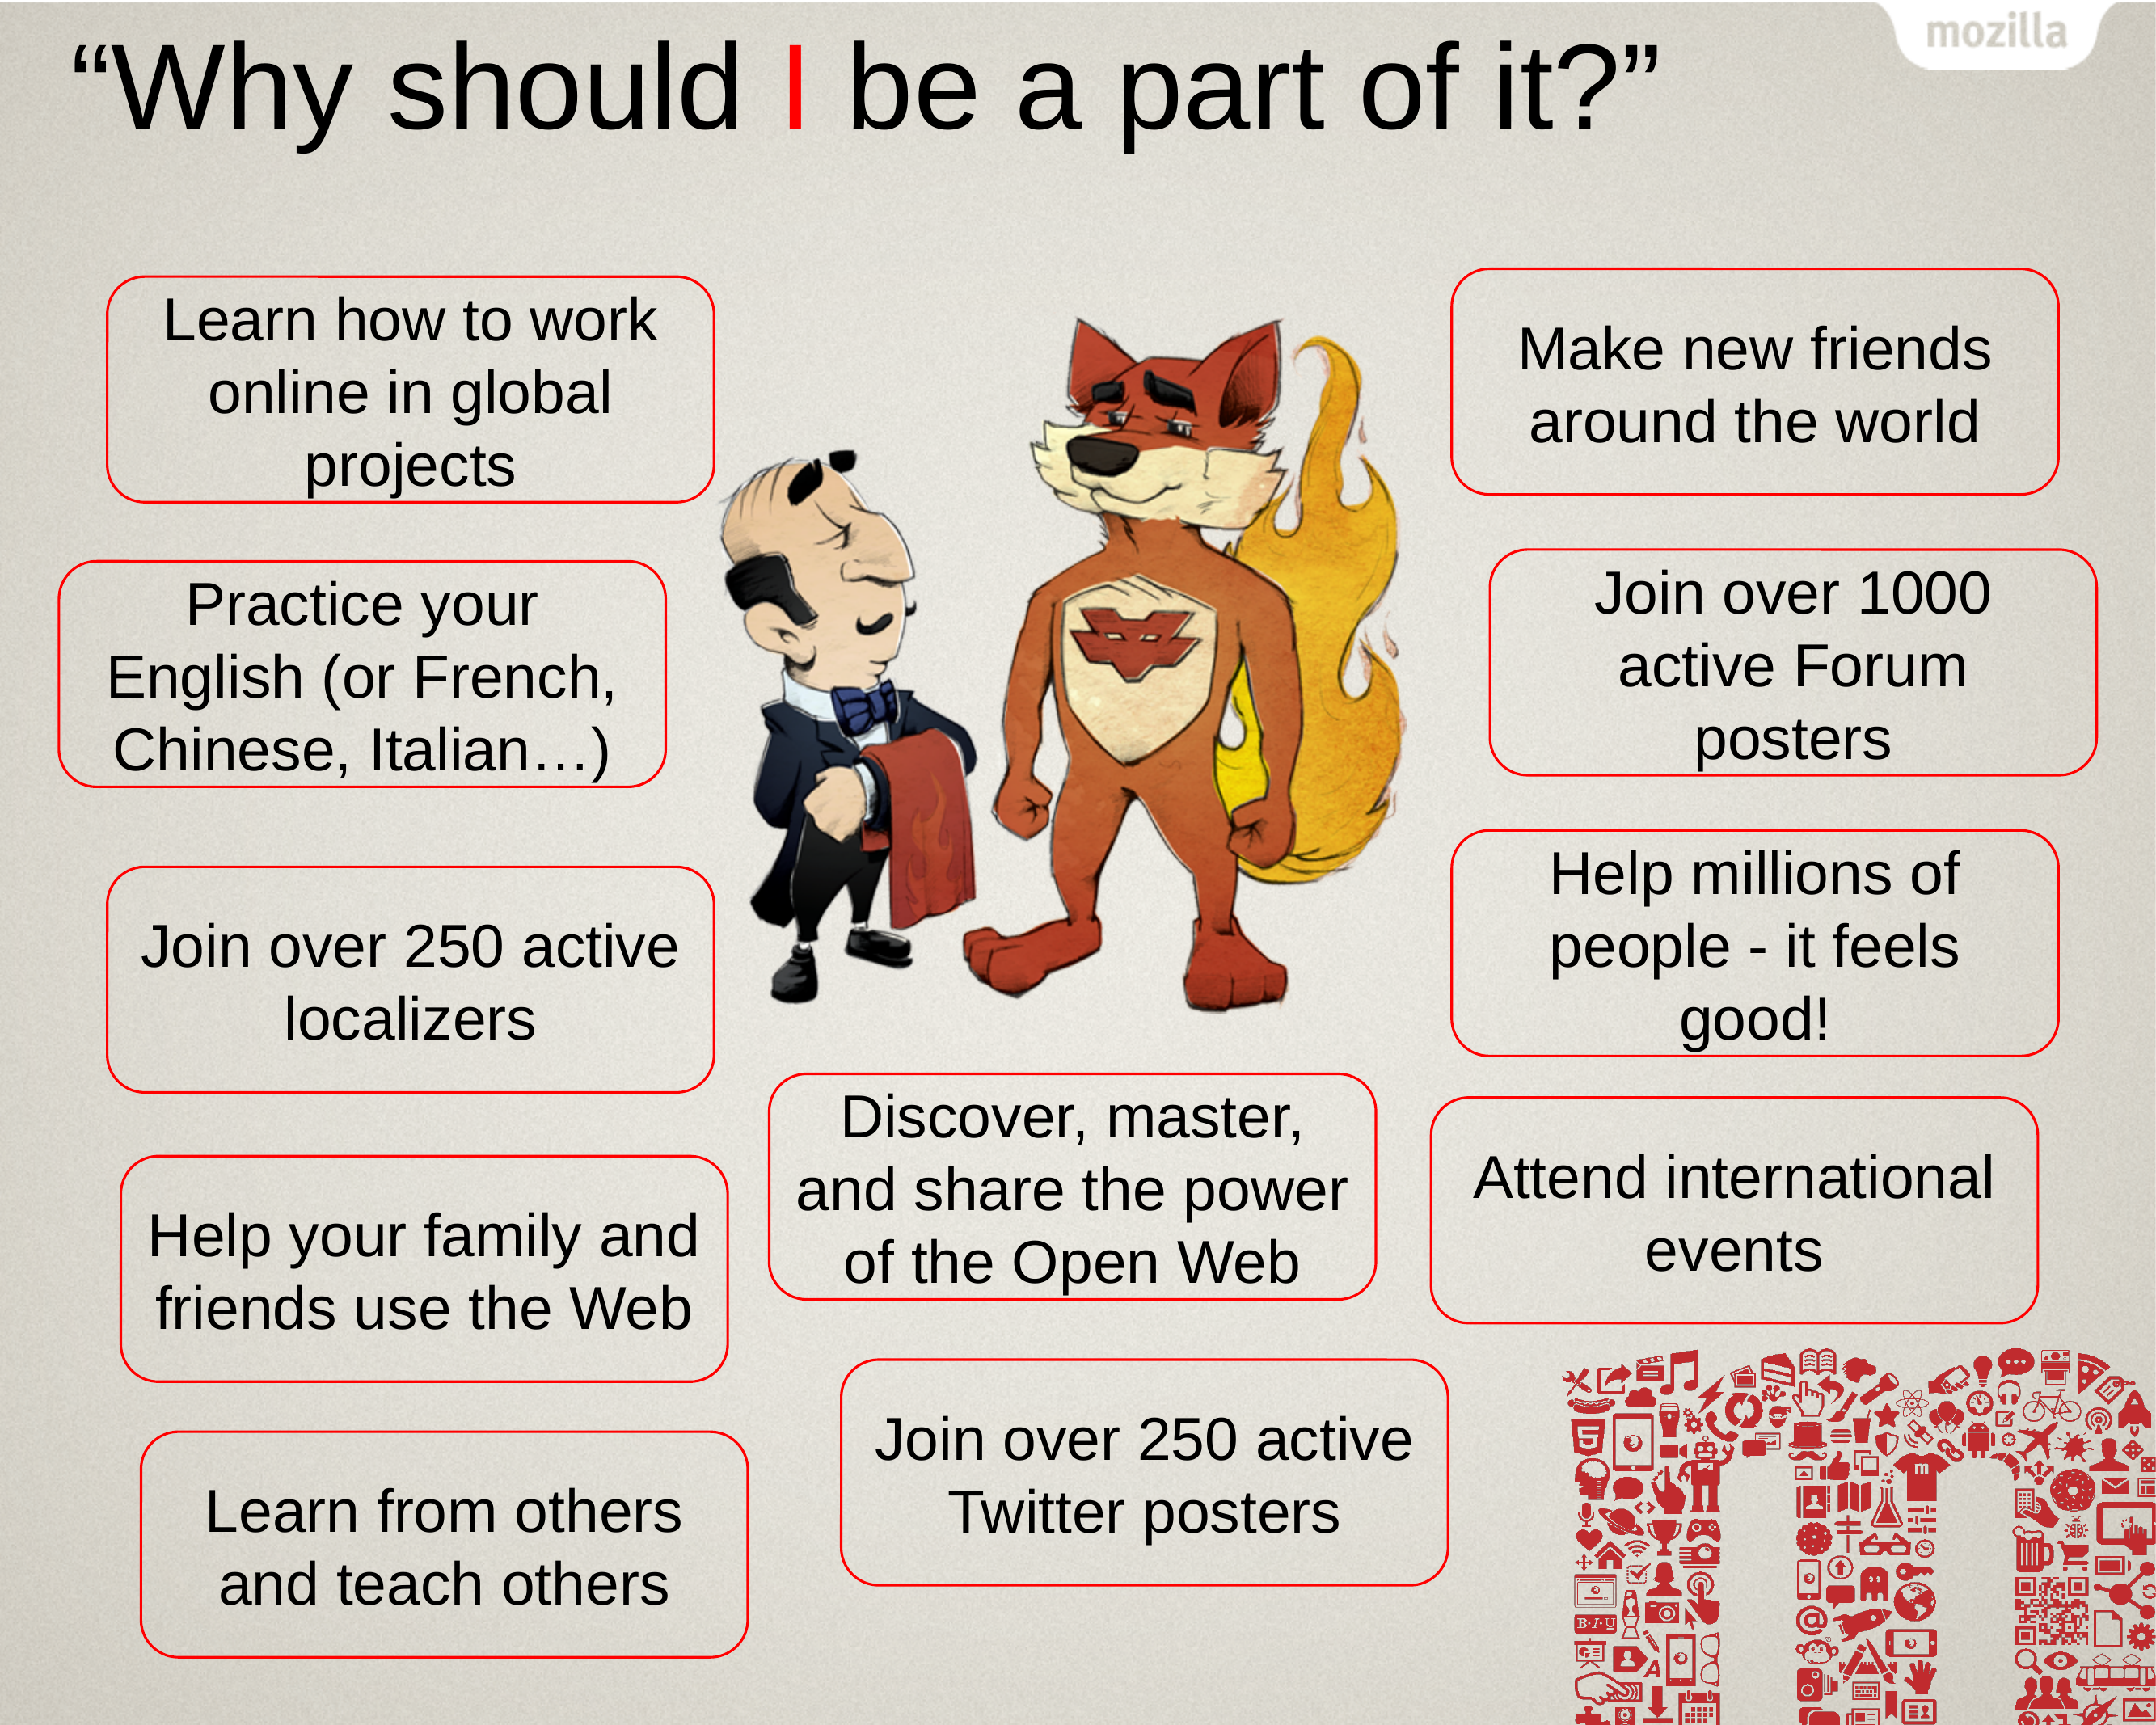

# “Why should I be a part of it?”
Make new friends around the world
Learn how to work online in global projects
Join over 1000 active Forum posters
Practice your English (or French, Chinese, Italian…)
Help millions of people - it feels good!
Join over 250 active localizers
Discover, master, and share the power of the Open Web
Attend international events
Help your family and friends use the Web
Join over 250 active Twitter posters
Learn from others and teach others